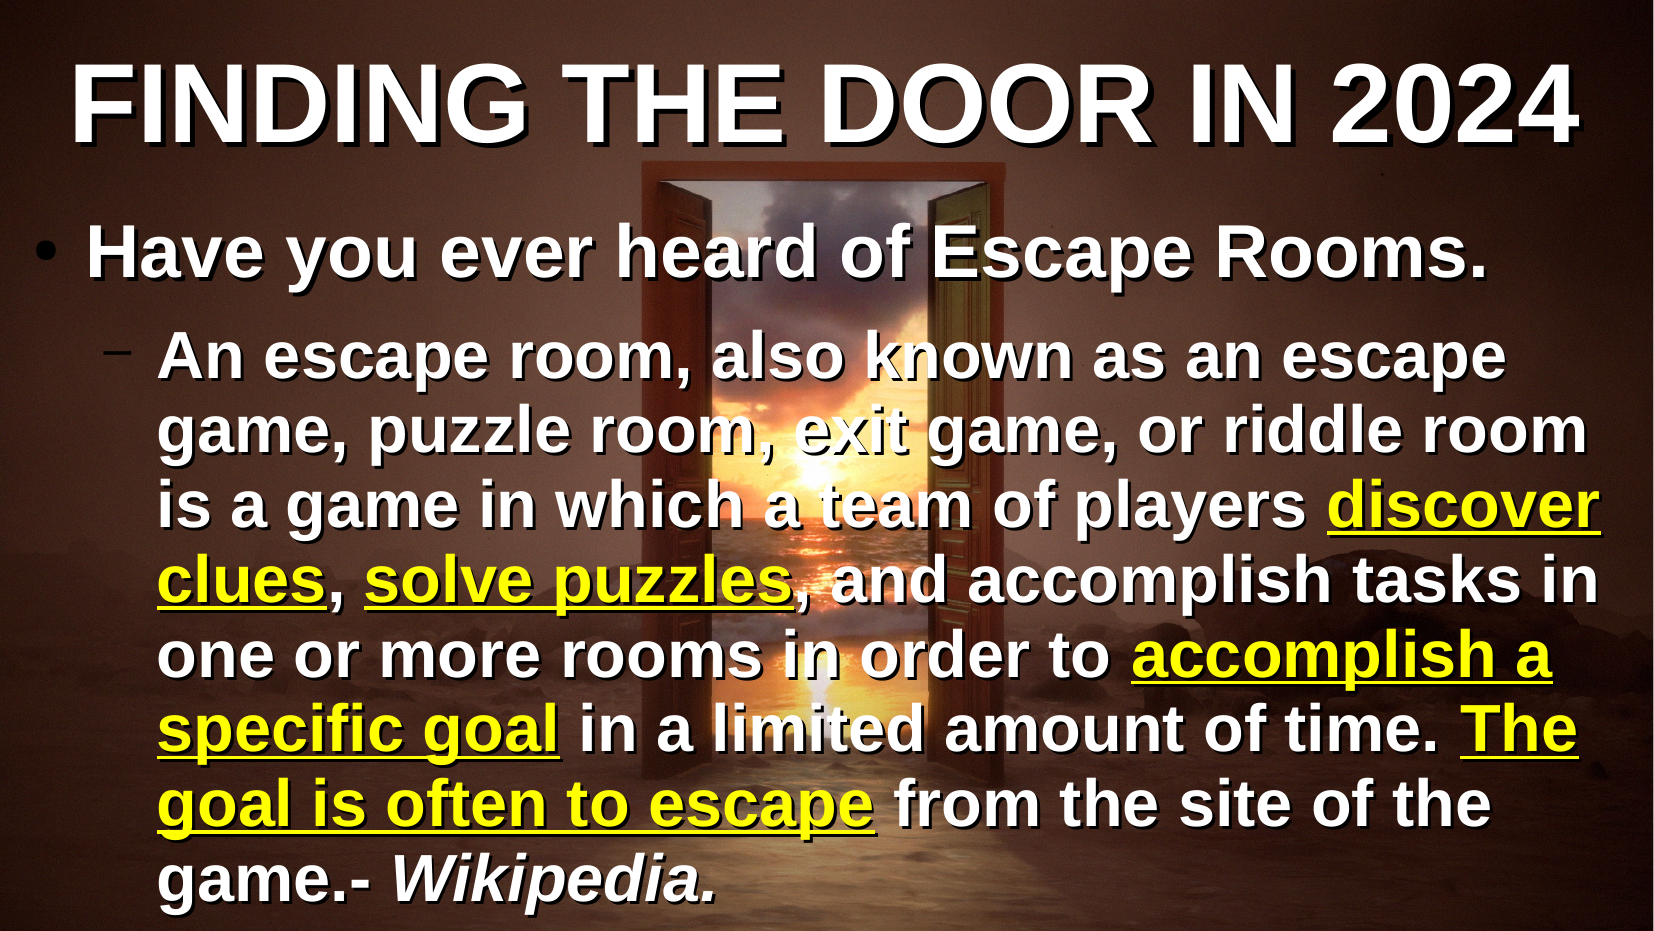

# FINDING THE DOOR IN 2024
Have you ever heard of Escape Rooms.
An escape room, also known as an escape game, puzzle room, exit game, or riddle room is a game in which a team of players discover clues, solve puzzles, and accomplish tasks in one or more rooms in order to accomplish a specific goal in a limited amount of time. The goal is often to escape from the site of the game.- Wikipedia.